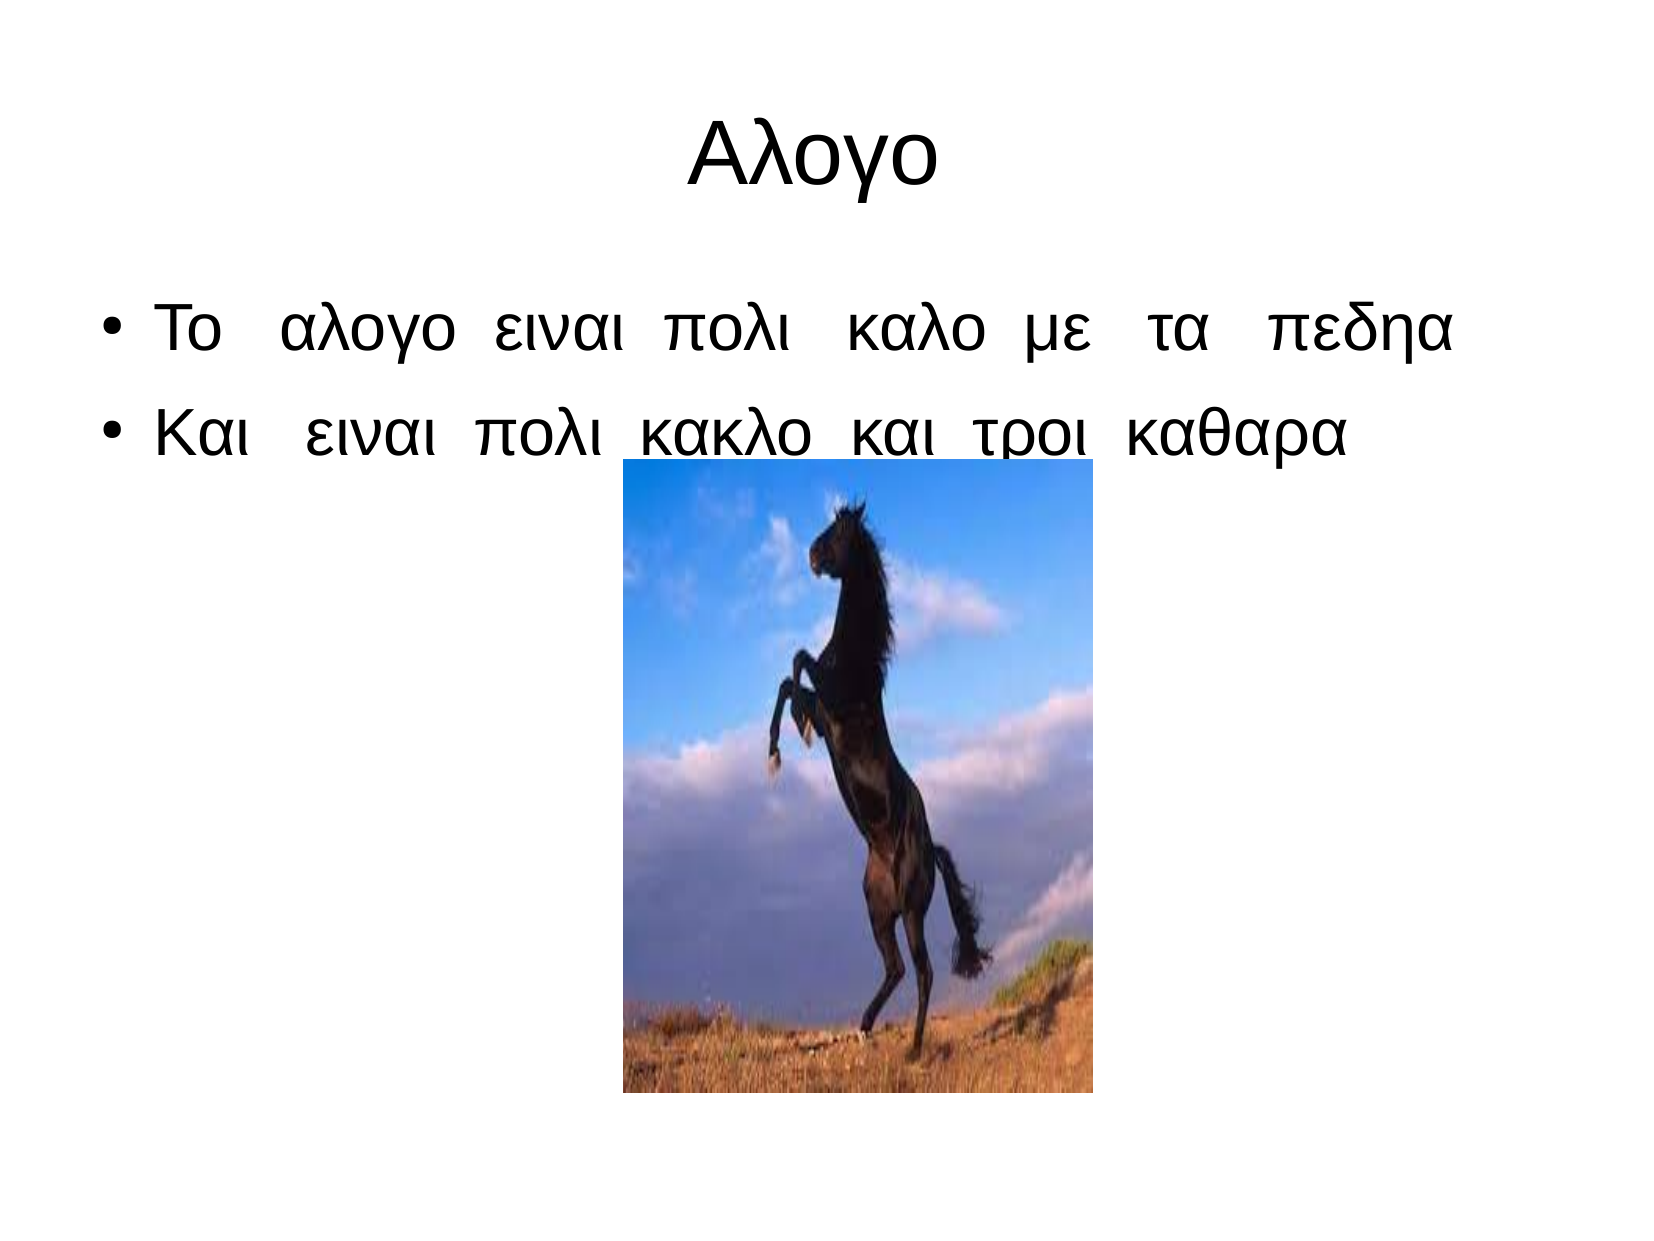

# Αλογο
Το αλογο ειναι πολι καλο με τα πεδηα
Και ειναι πολι κακλο και τροι καθαρα